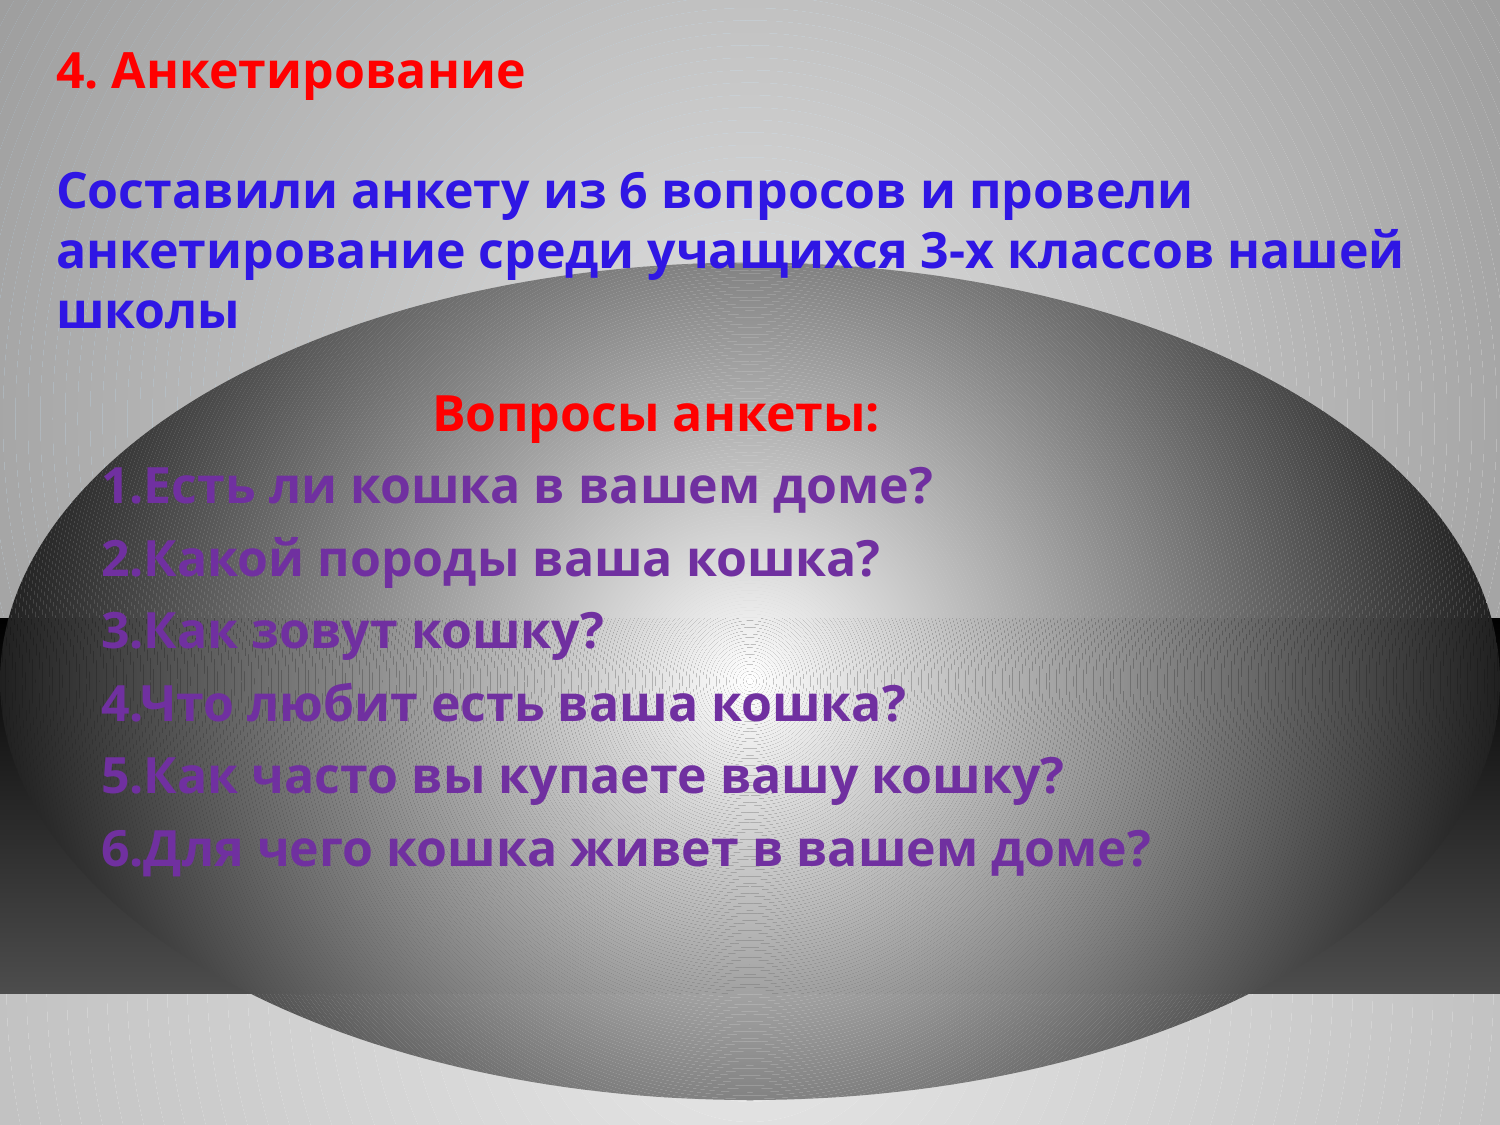

4. Анкетирование
Составили анкету из 6 вопросов и провели анкетирование среди учащихся 3-х классов нашей школы
# Вопросы анкеты:
1.Есть ли кошка в вашем доме?
2.Какой породы ваша кошка?
3.Как зовут кошку?
4.Что любит есть ваша кошка?
5.Как часто вы купаете вашу кошку?
6.Для чего кошка живет в вашем доме?